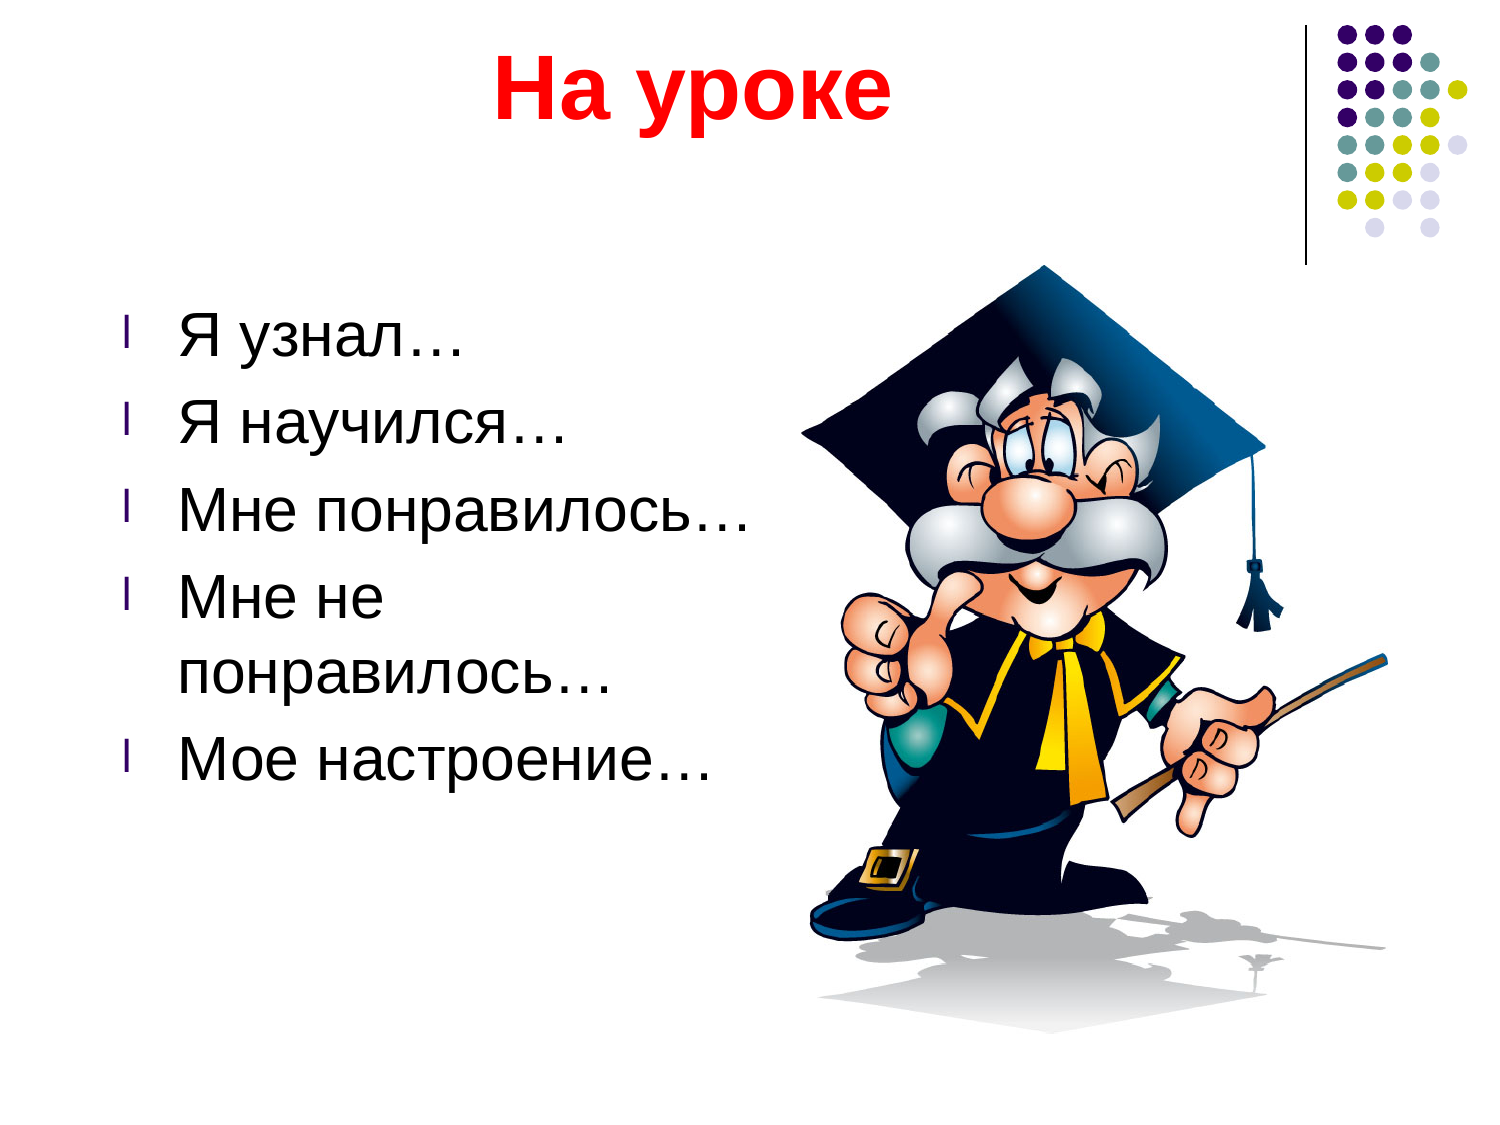

# На уроке
Я узнал…
Я научился…
Мне понравилось…
Мне не понравилось…
Мое настроение…